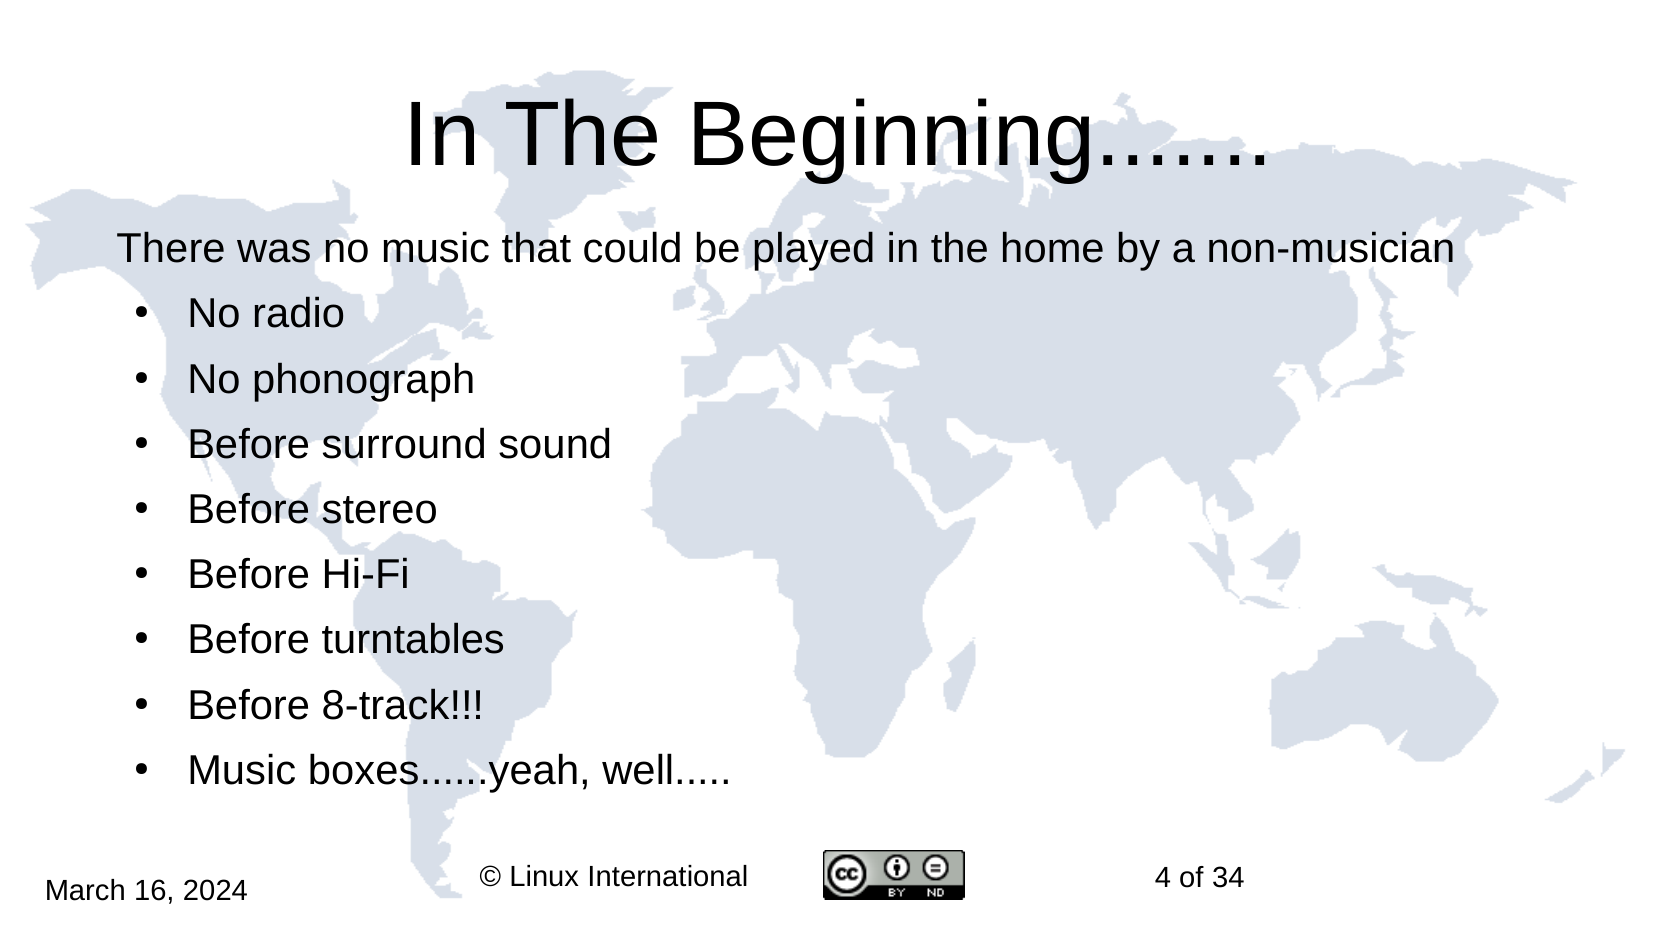

# In The Beginning.......
There was no music that could be played in the home by a non-musician
No radio
No phonograph
Before surround sound
Before stereo
Before Hi-Fi
Before turntables
Before 8-track!!!
Music boxes......yeah, well.....